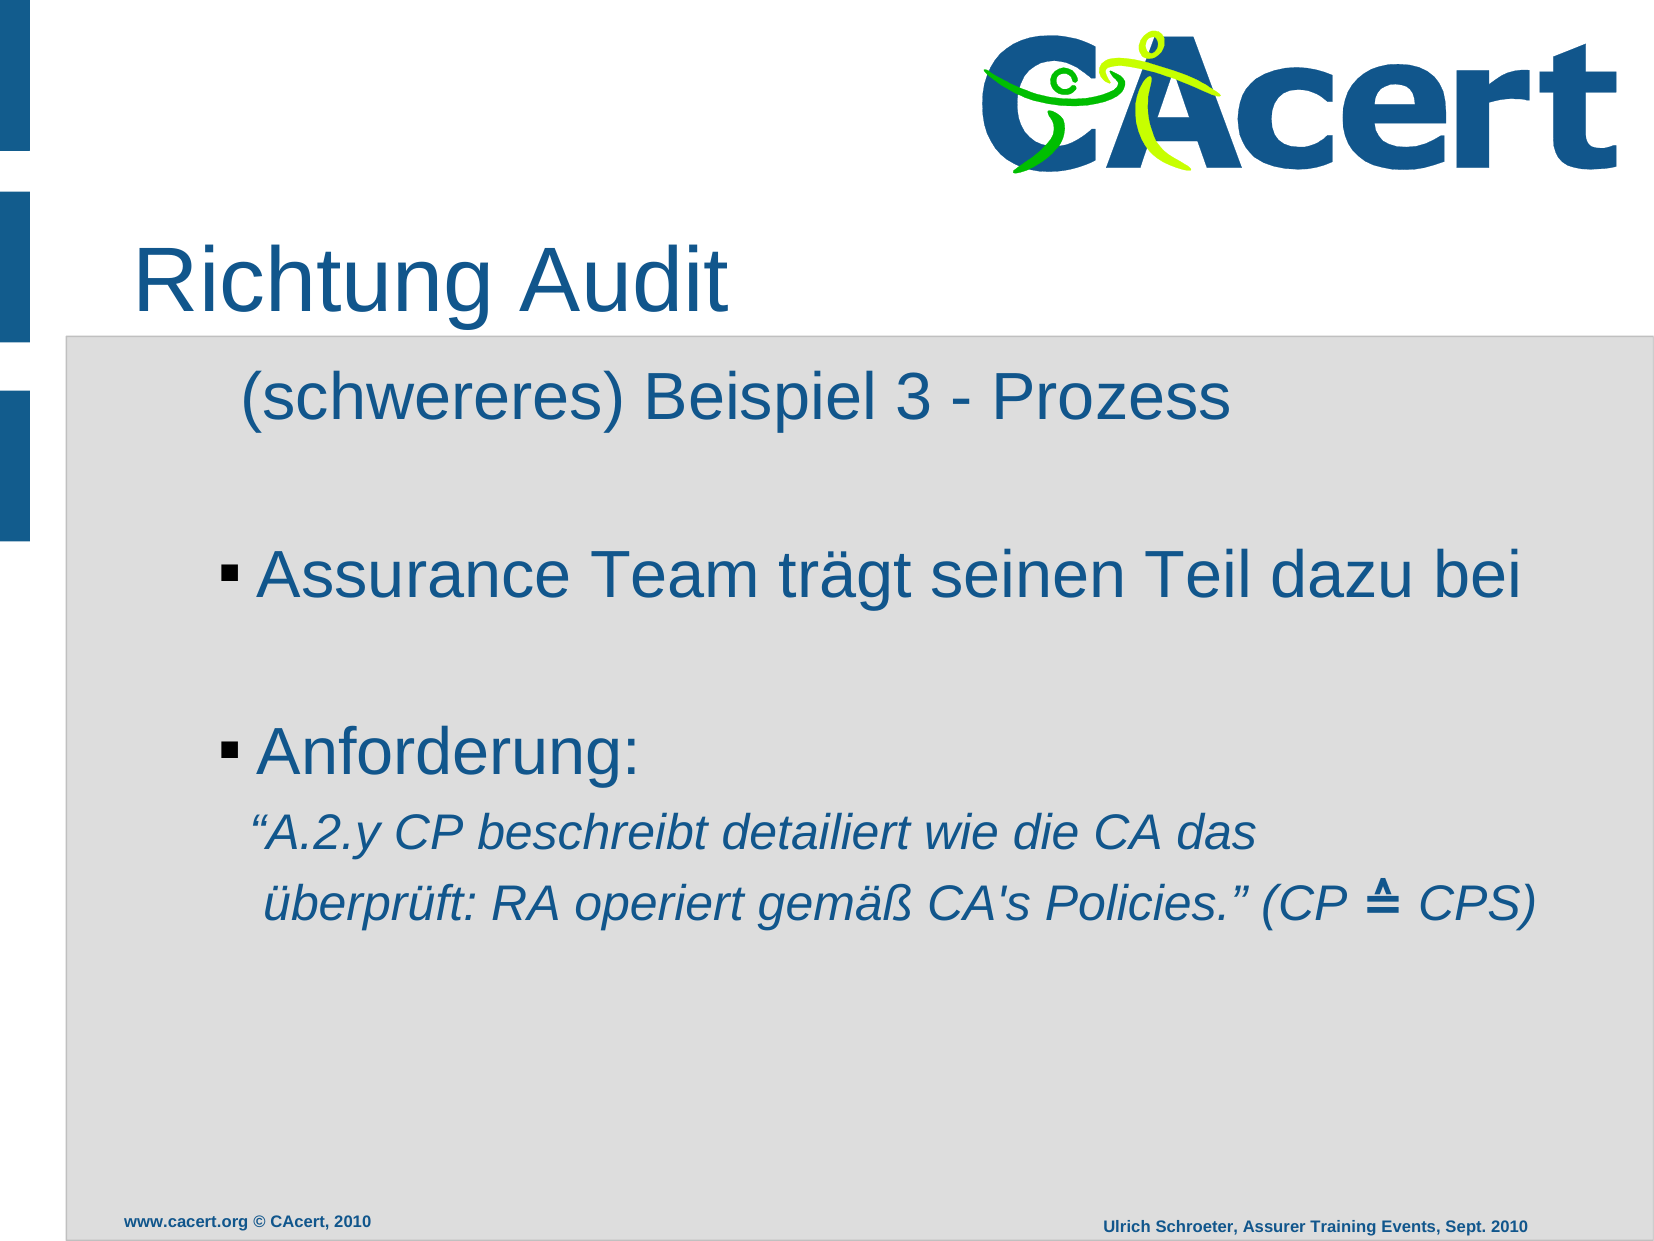

Richtung Audit
 (schwereres) Beispiel 3 - Prozess
 Assurance Team trägt seinen Teil dazu bei
 Anforderung:
 “A.2.y CP beschreibt detailiert wie die CA das
 überprüft: RA operiert gemäß CA's Policies.” (CP ≙ CPS)